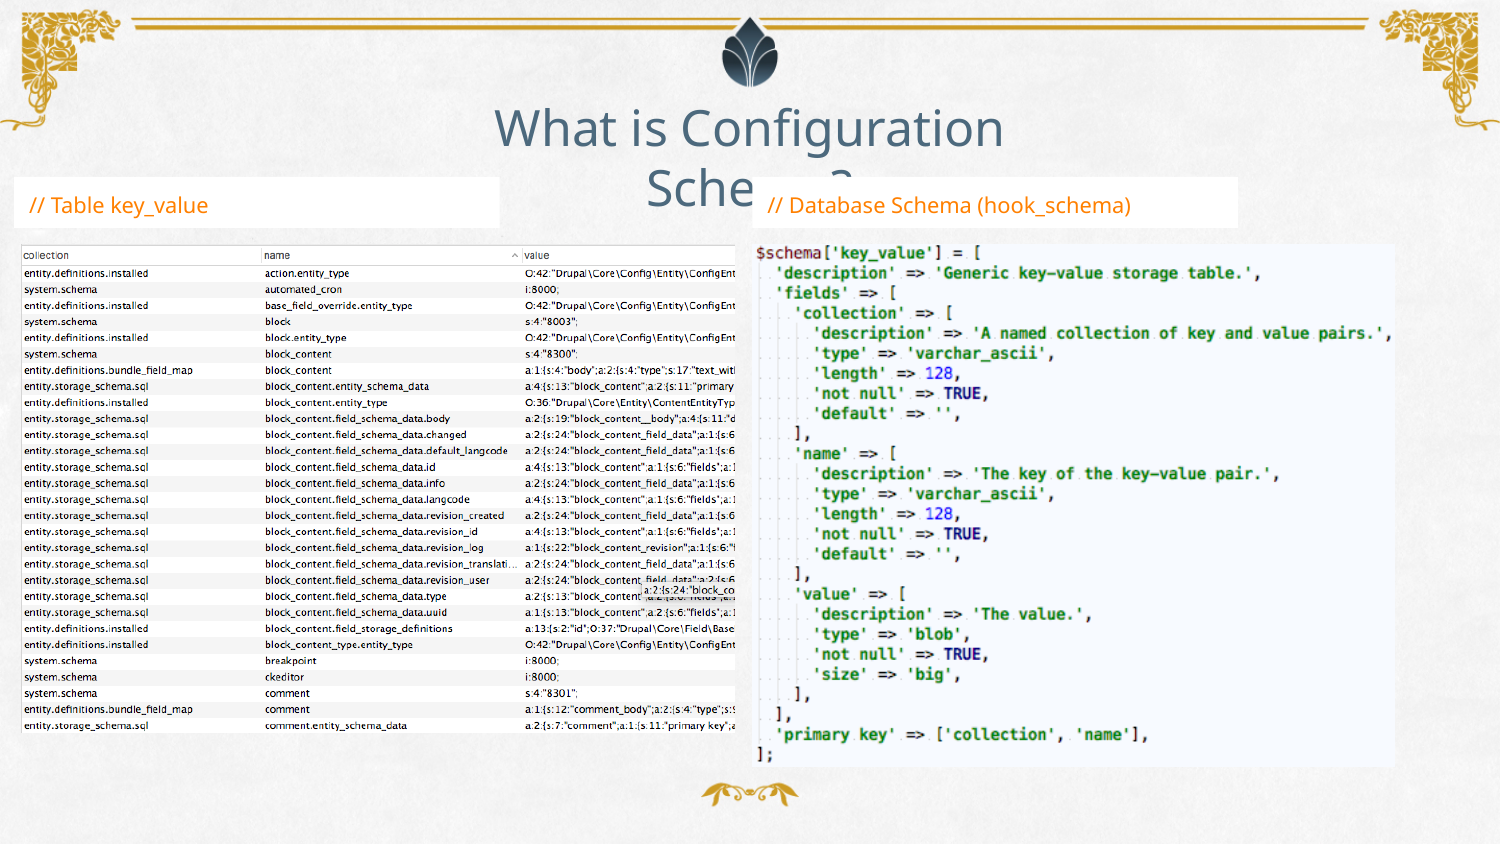

What is Configuration Schema?
// Table key_value
// Database Schema (hook_schema)